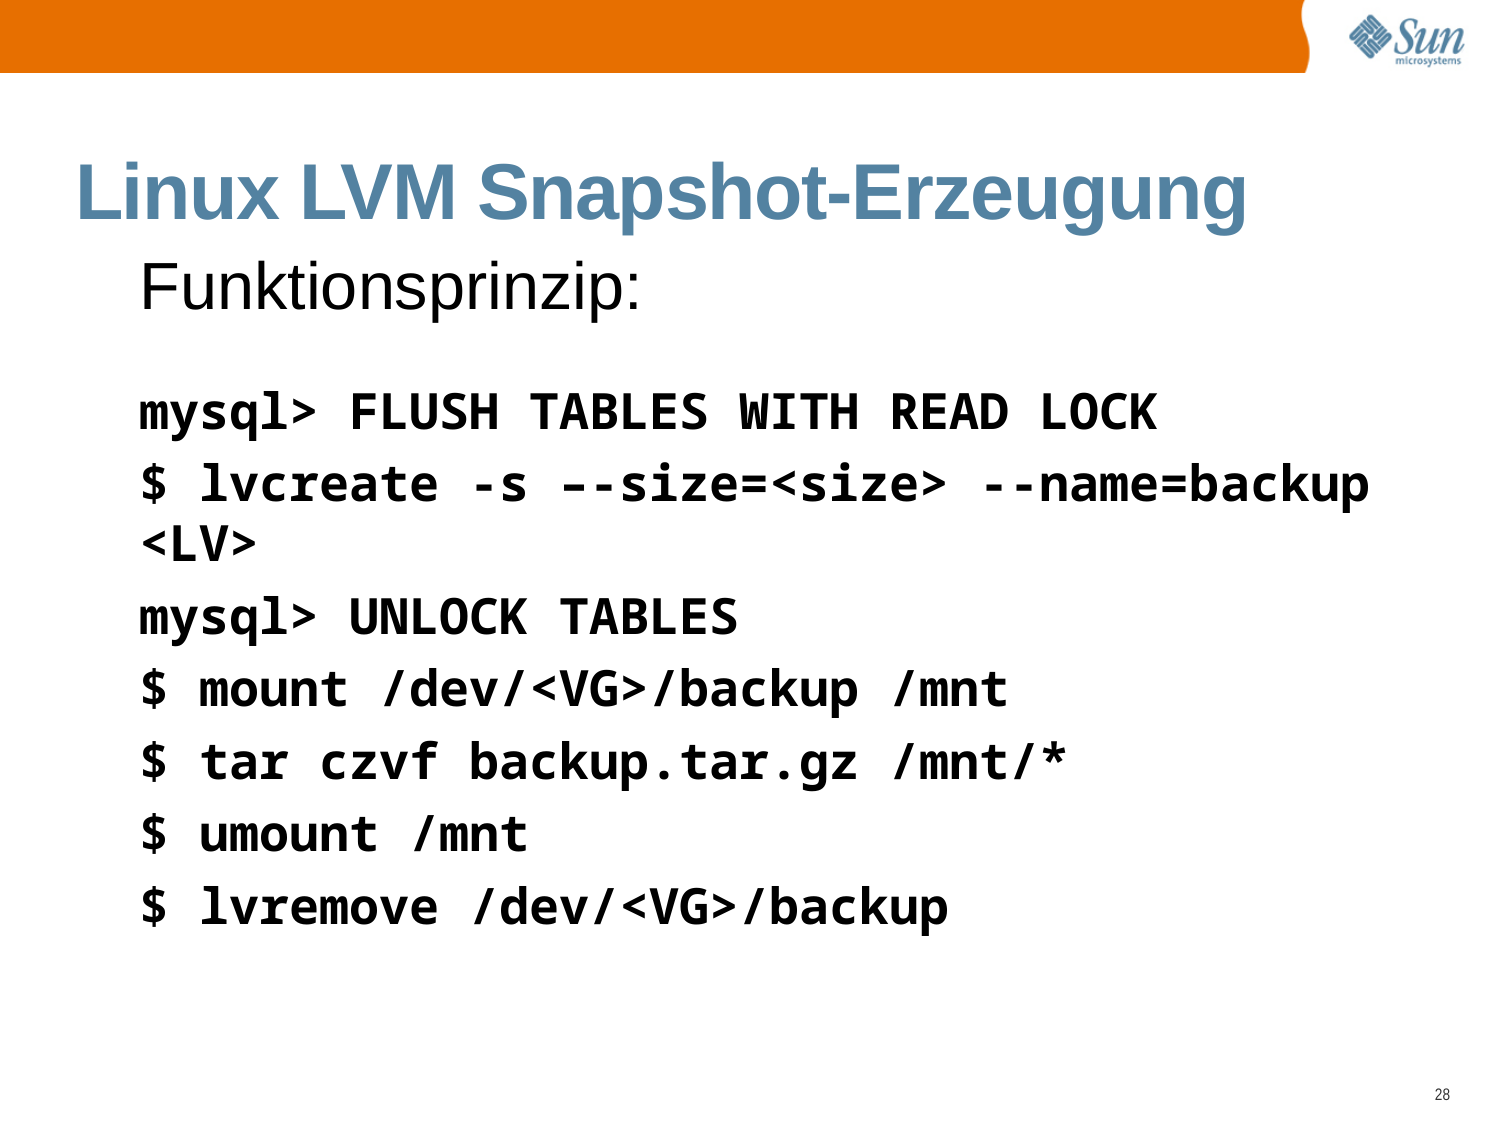

# Linux LVM Snapshot-Erzeugung
Funktionsprinzip:
mysql> FLUSH TABLES WITH READ LOCK
$ lvcreate -s –-size=<size> --name=backup <LV>
mysql> UNLOCK TABLES
$ mount /dev/<VG>/backup /mnt
$ tar czvf backup.tar.gz /mnt/*
$ umount /mnt
$ lvremove /dev/<VG>/backup